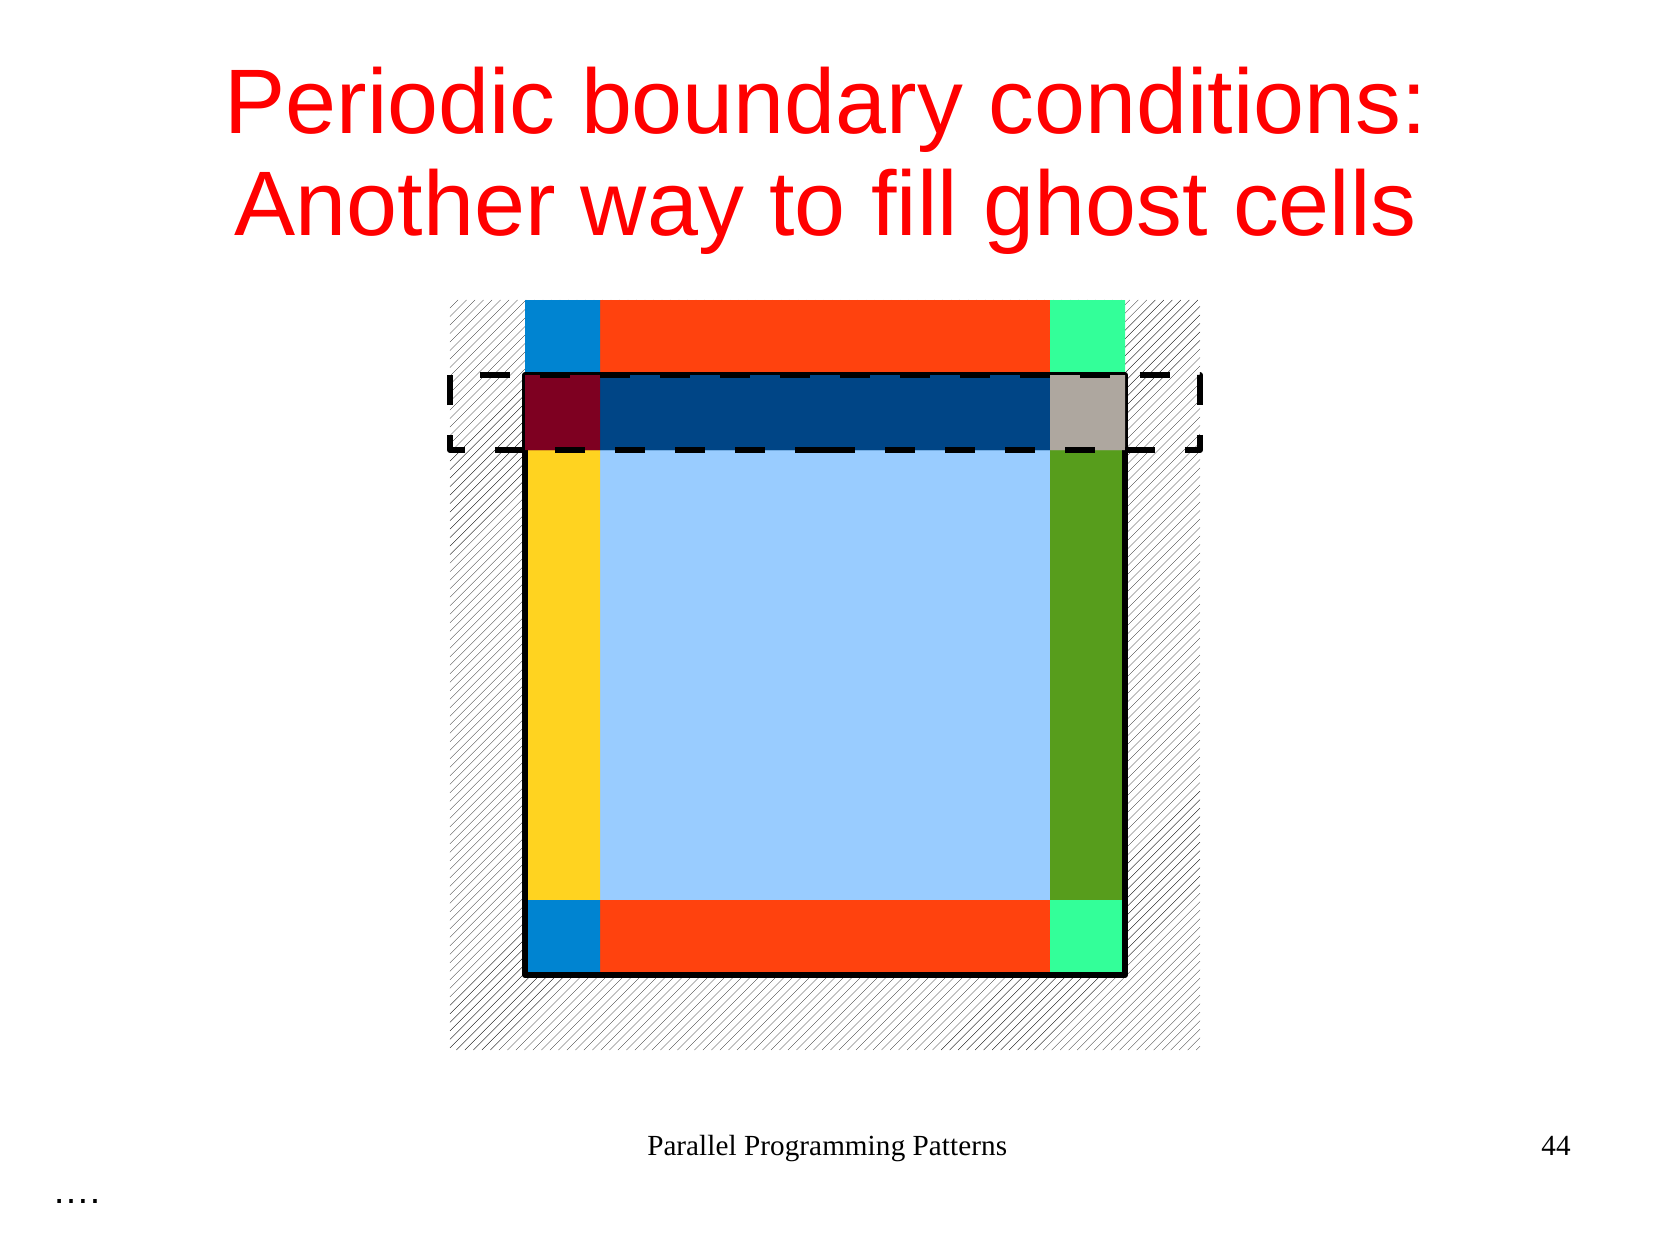

# Periodic boundary conditions: Another way to fill ghost cells
Parallel Programming Patterns
44
….